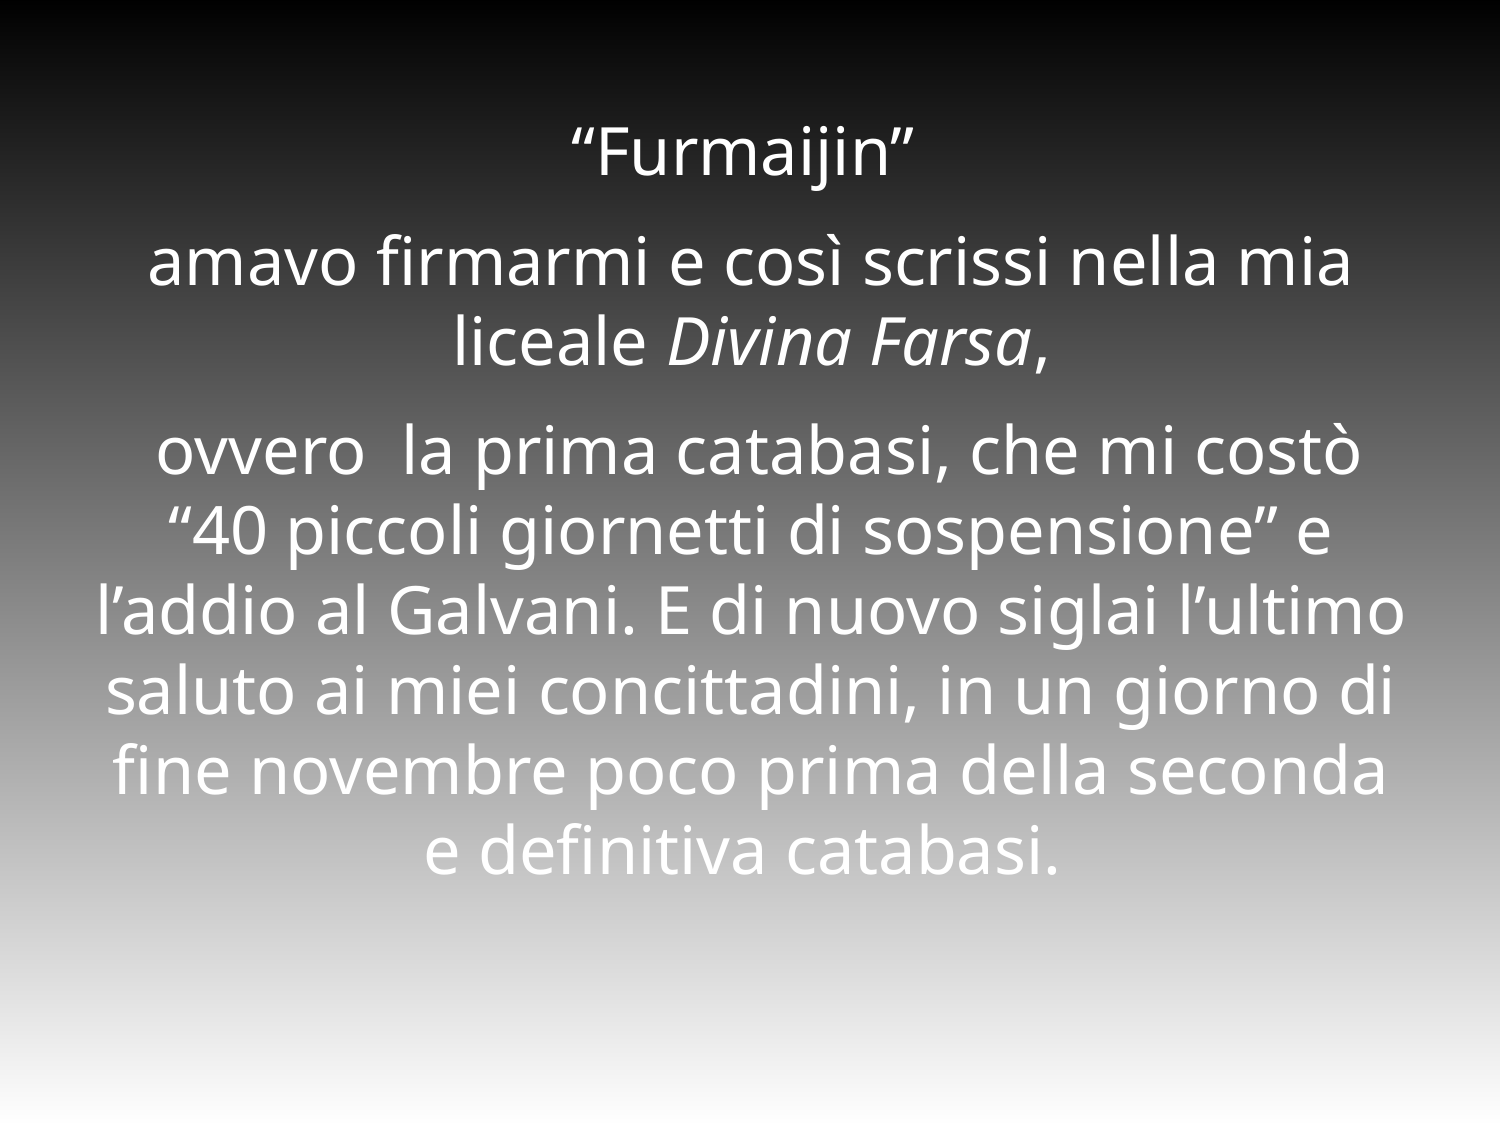

# “Furmaijin”
amavo firmarmi e così scrissi nella mia liceale Divina Farsa,
 ovvero la prima catabasi, che mi costò “40 piccoli giornetti di sospensione” e l’addio al Galvani. E di nuovo siglai l’ultimo saluto ai miei concittadini, in un giorno di fine novembre poco prima della seconda e definitiva catabasi.